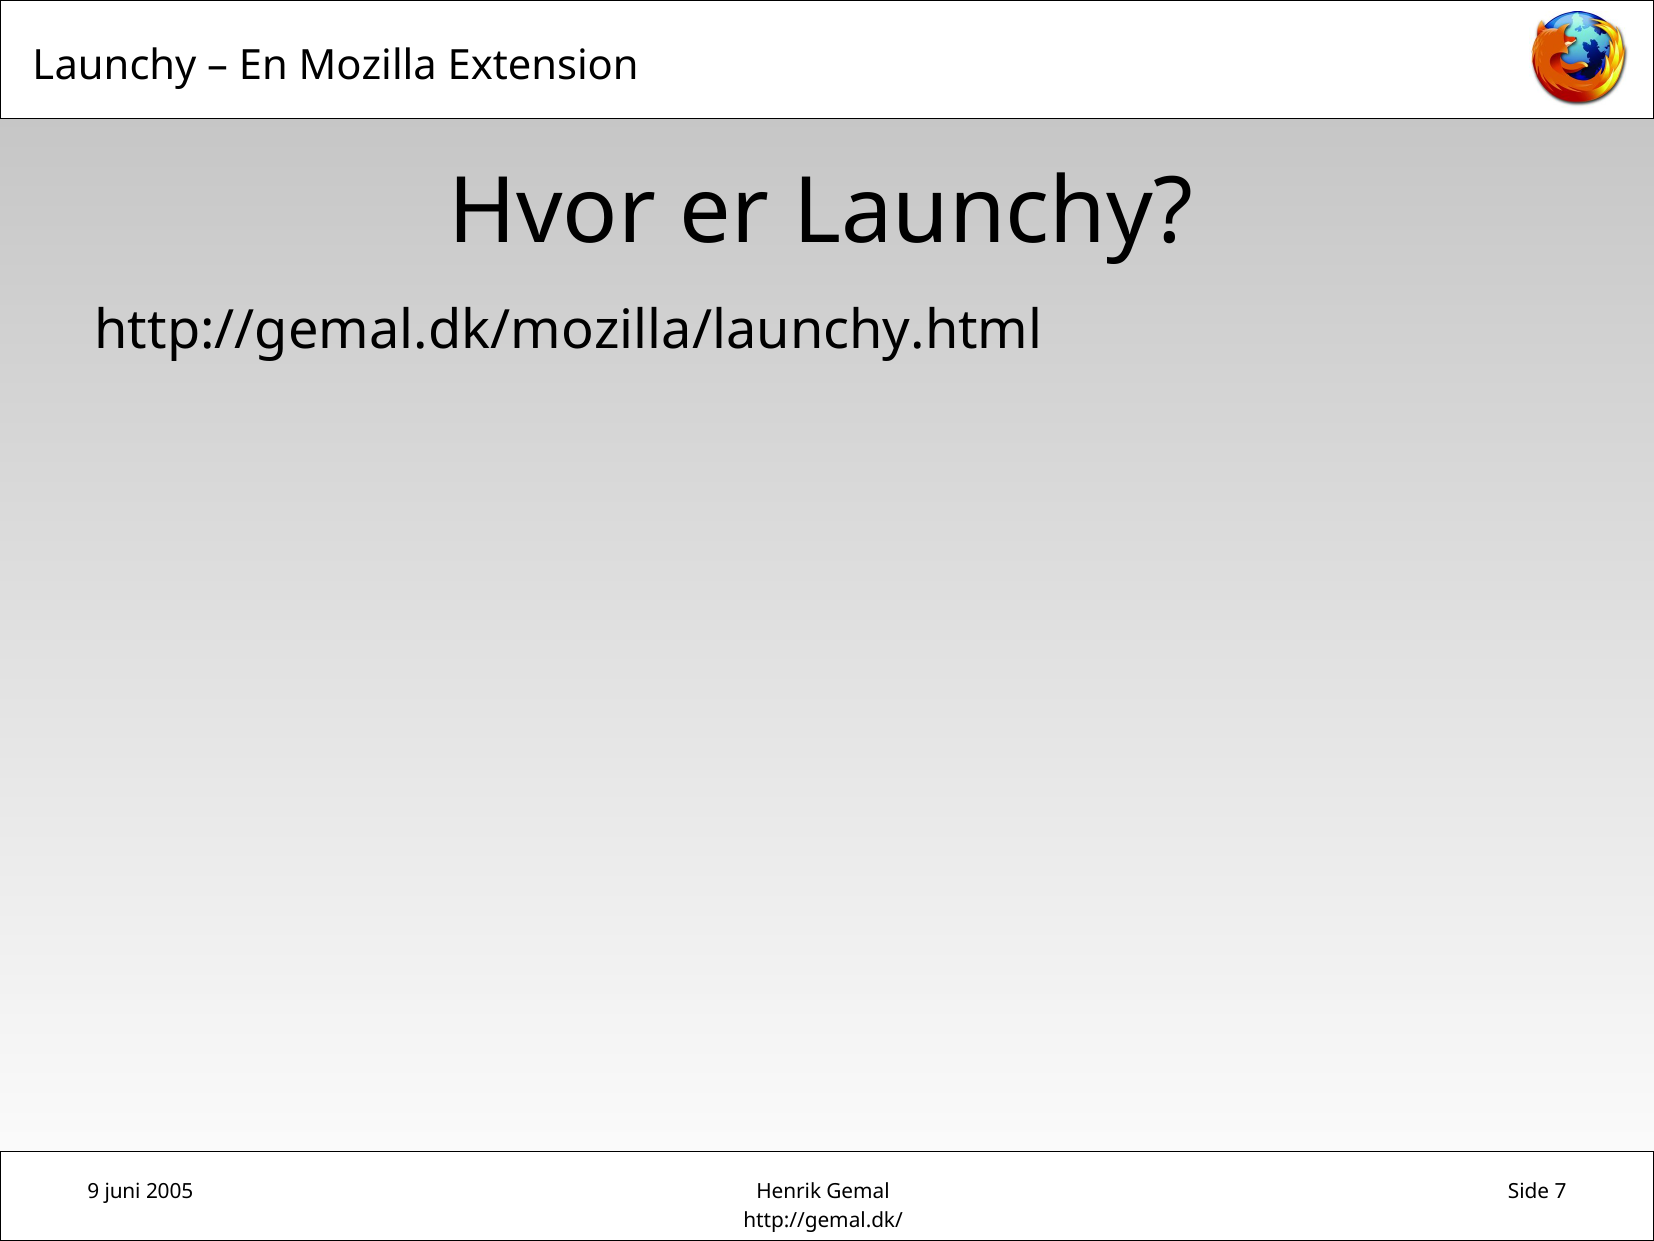

# Hvor er Launchy?
http://gemal.dk/mozilla/launchy.html
9 juni 2005
7